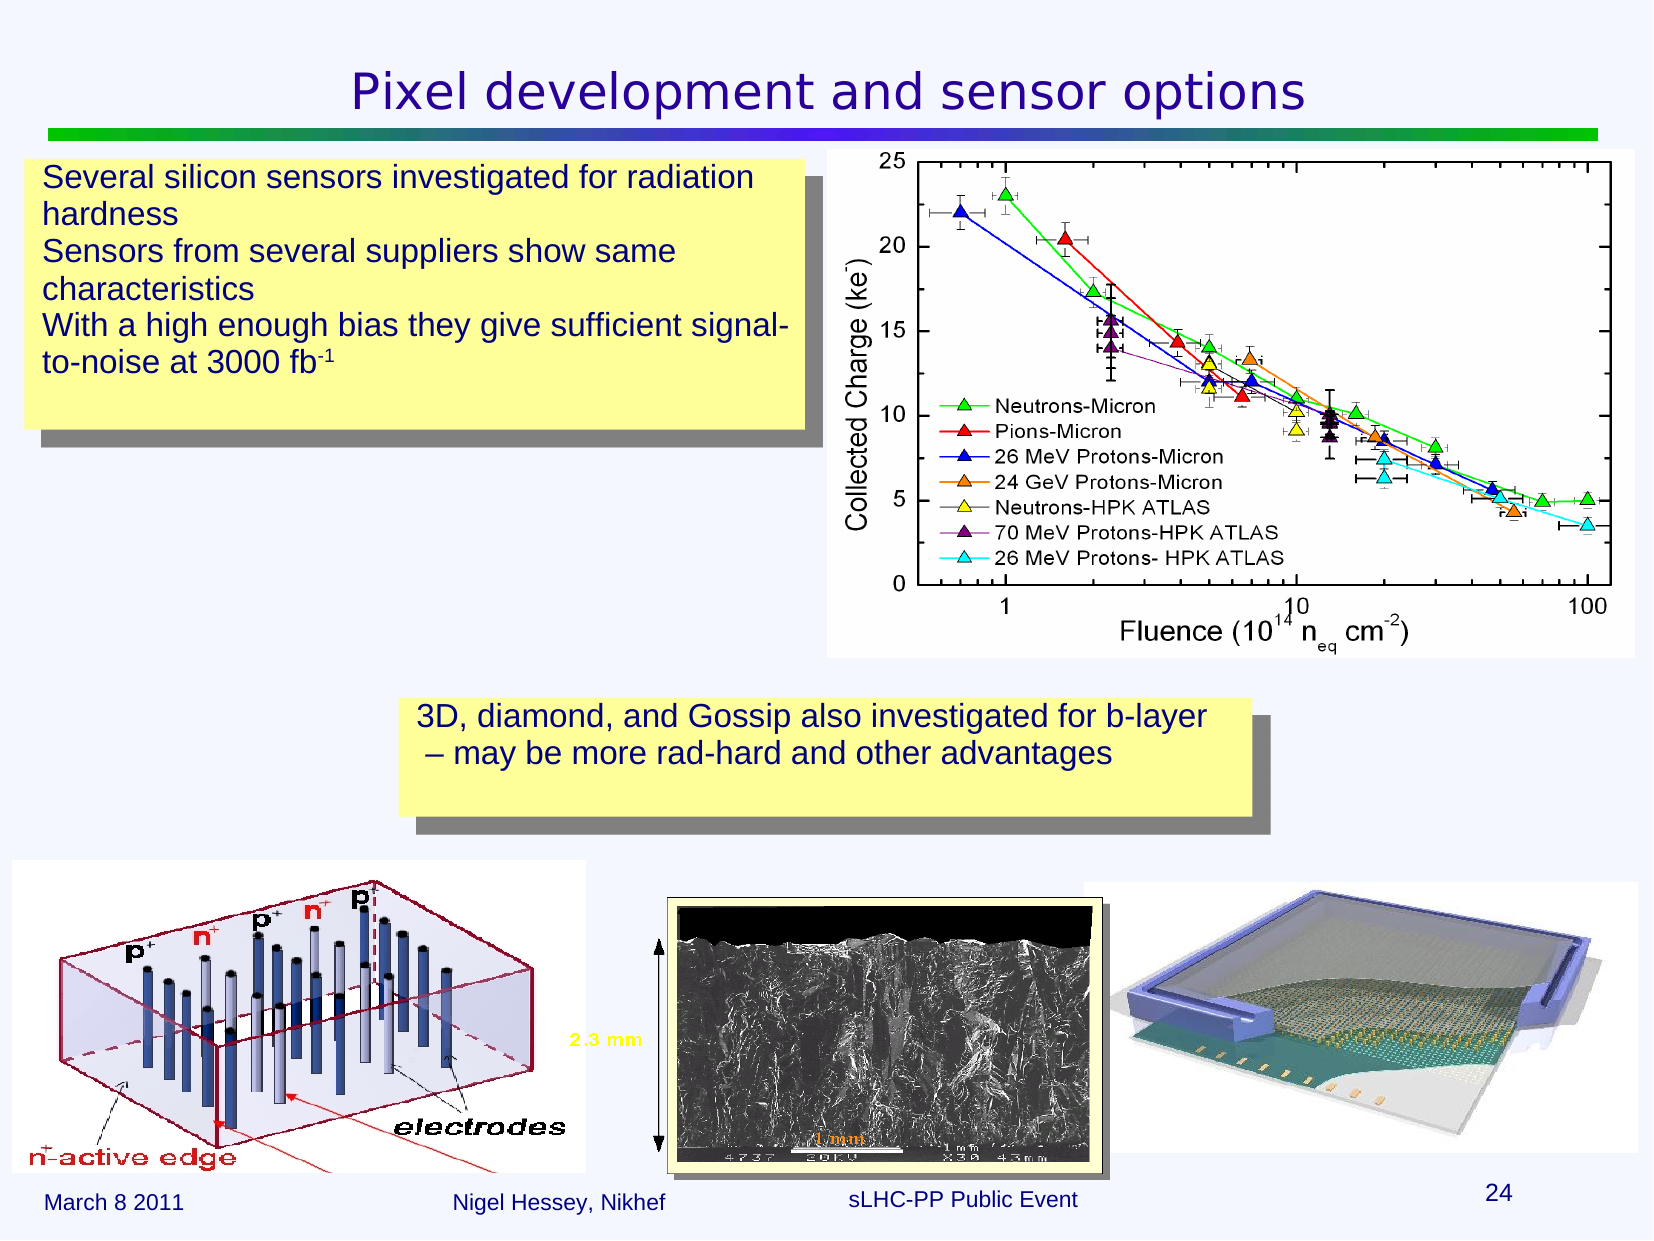

# Pixel development and sensor options
Several silicon sensors investigated for radiation hardness
Sensors from several suppliers show same characteristics
With a high enough bias they give sufficient signal-to-noise at 3000 fb-1
3D, diamond, and Gossip also investigated for b-layer
 – may be more rad-hard and other advantages